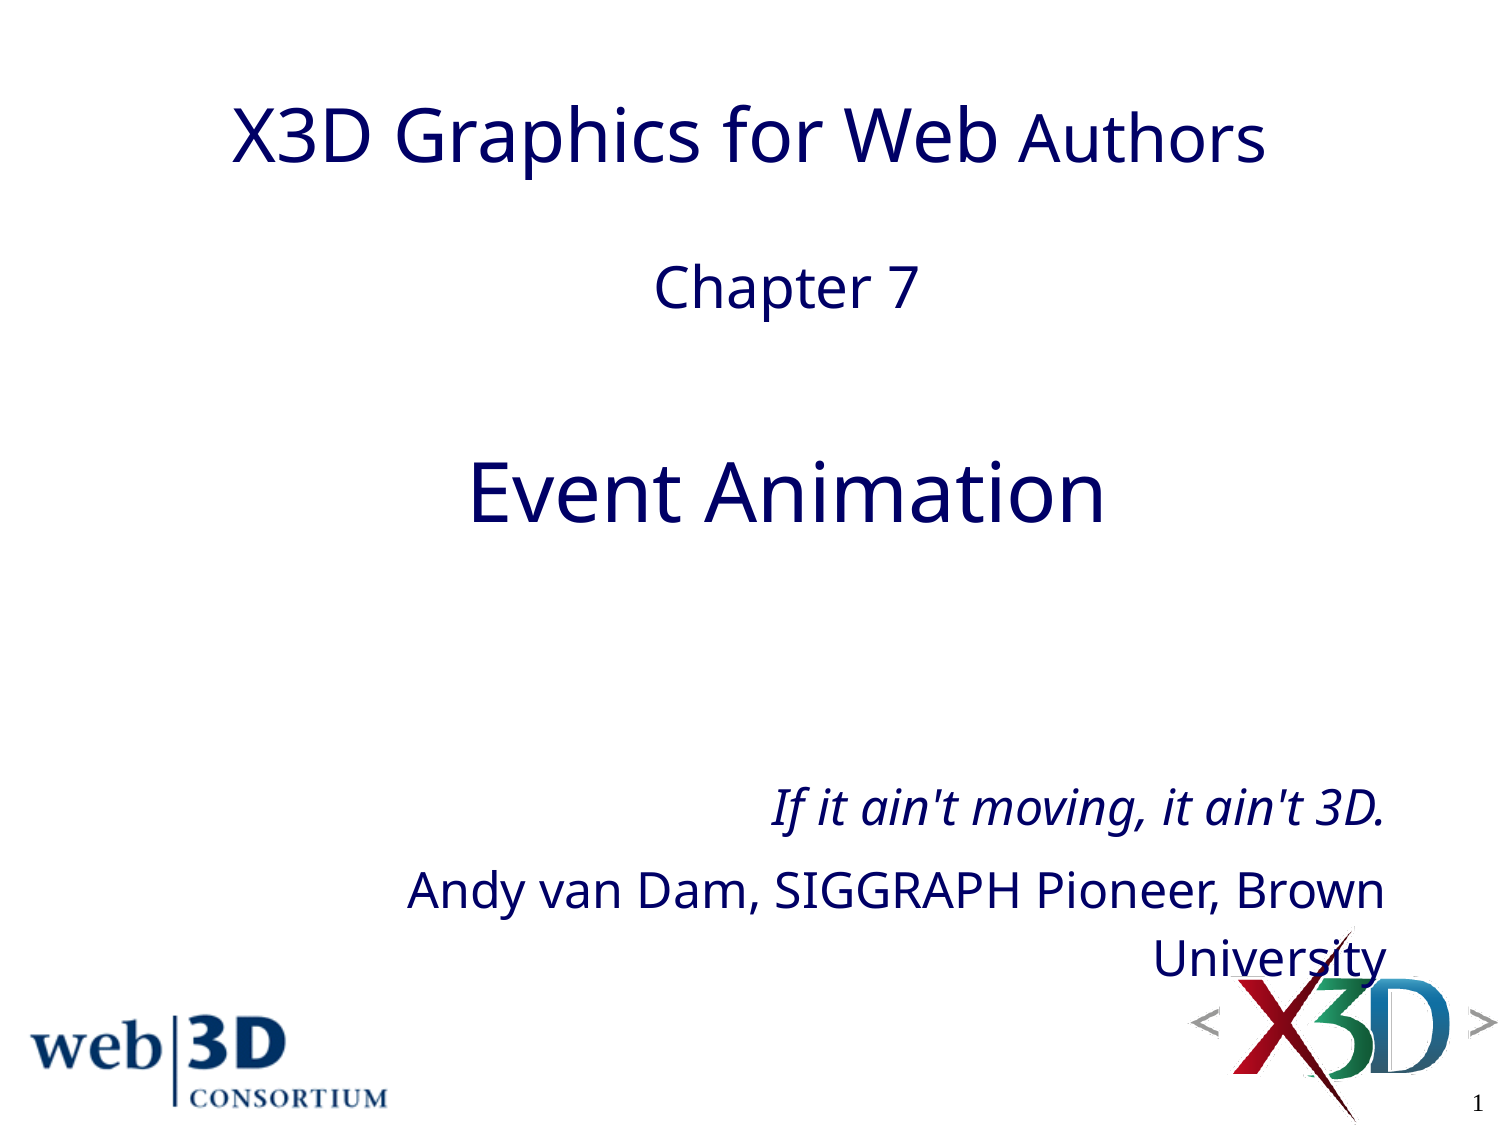

# X3D Graphics for Web Authors
Chapter 7
Event Animation
If it ain't moving, it ain't 3D.
Andy van Dam, SIGGRAPH Pioneer, Brown University